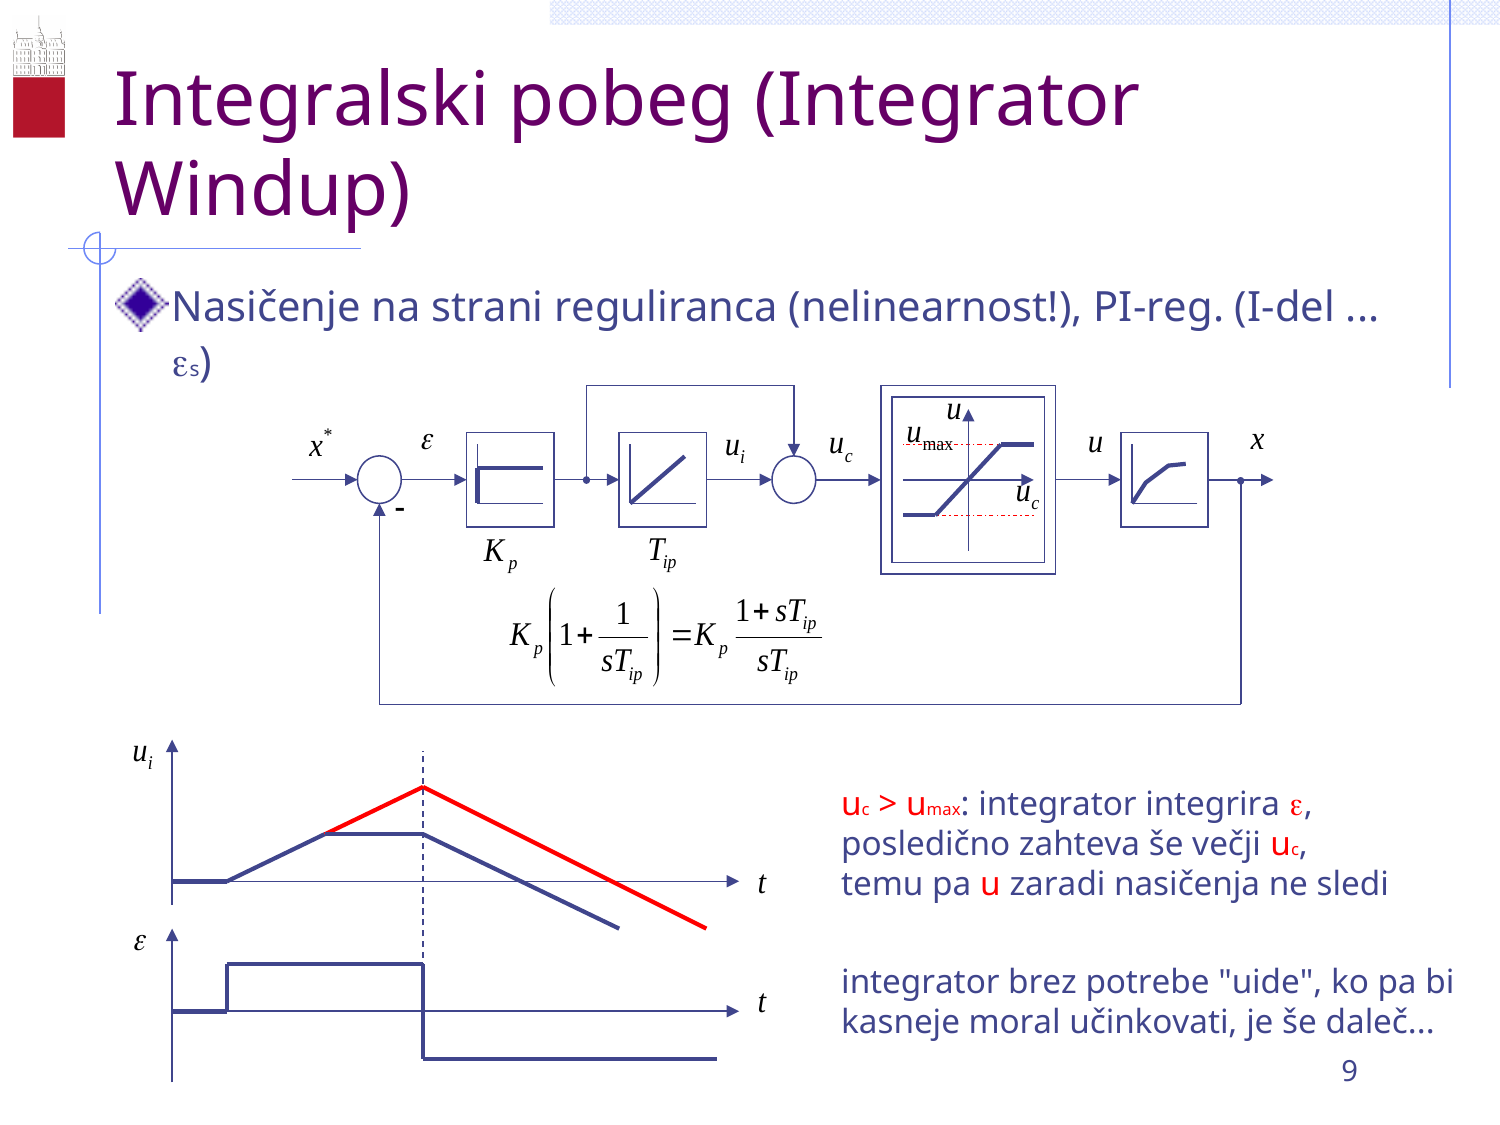

Integralski pobeg (Integrator Windup)
# Nasičenje na strani reguliranca (nelinearnost!), PI-reg. (I-del ... s)
uc > umax: integrator integrira , posledično zahteva še večji uc,
temu pa u zaradi nasičenja ne sledi
integrator brez potrebe "uide", ko pa bi kasneje moral učinkovati, je še daleč...